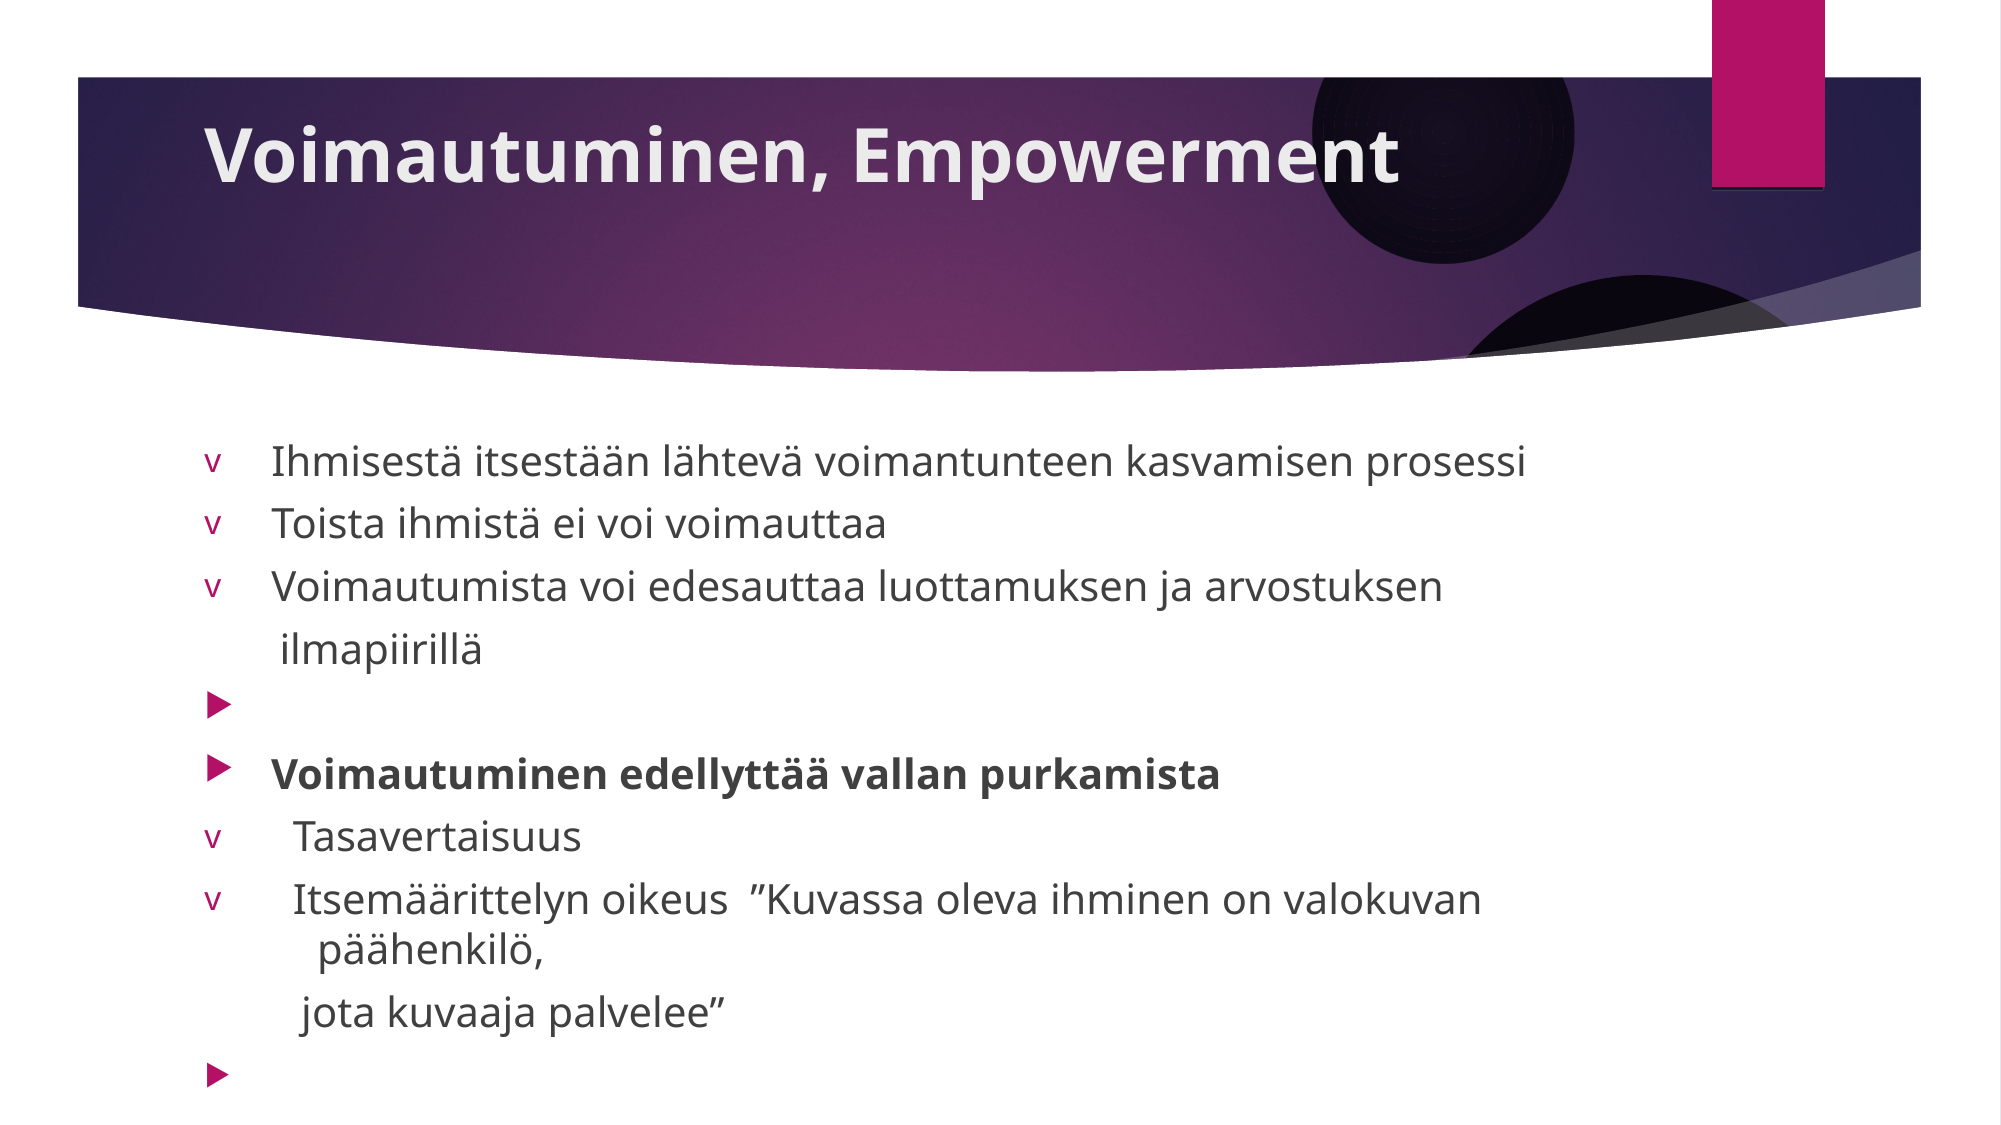

# Voimautuminen, Empowerment
 Ihmisestä itsestään lähtevä voimantunteen kasvamisen prosessi
 Toista ihmistä ei voi voimauttaa
 Voimautumista voi edesauttaa luottamuksen ja arvostuksen
       ilmapiirillä
 Voimautuminen edellyttää vallan purkamista
   Tasavertaisuus
   Itsemäärittelyn oikeus  ”Kuvassa oleva ihminen on valokuvan päähenkilö,
         jota kuvaaja palvelee”